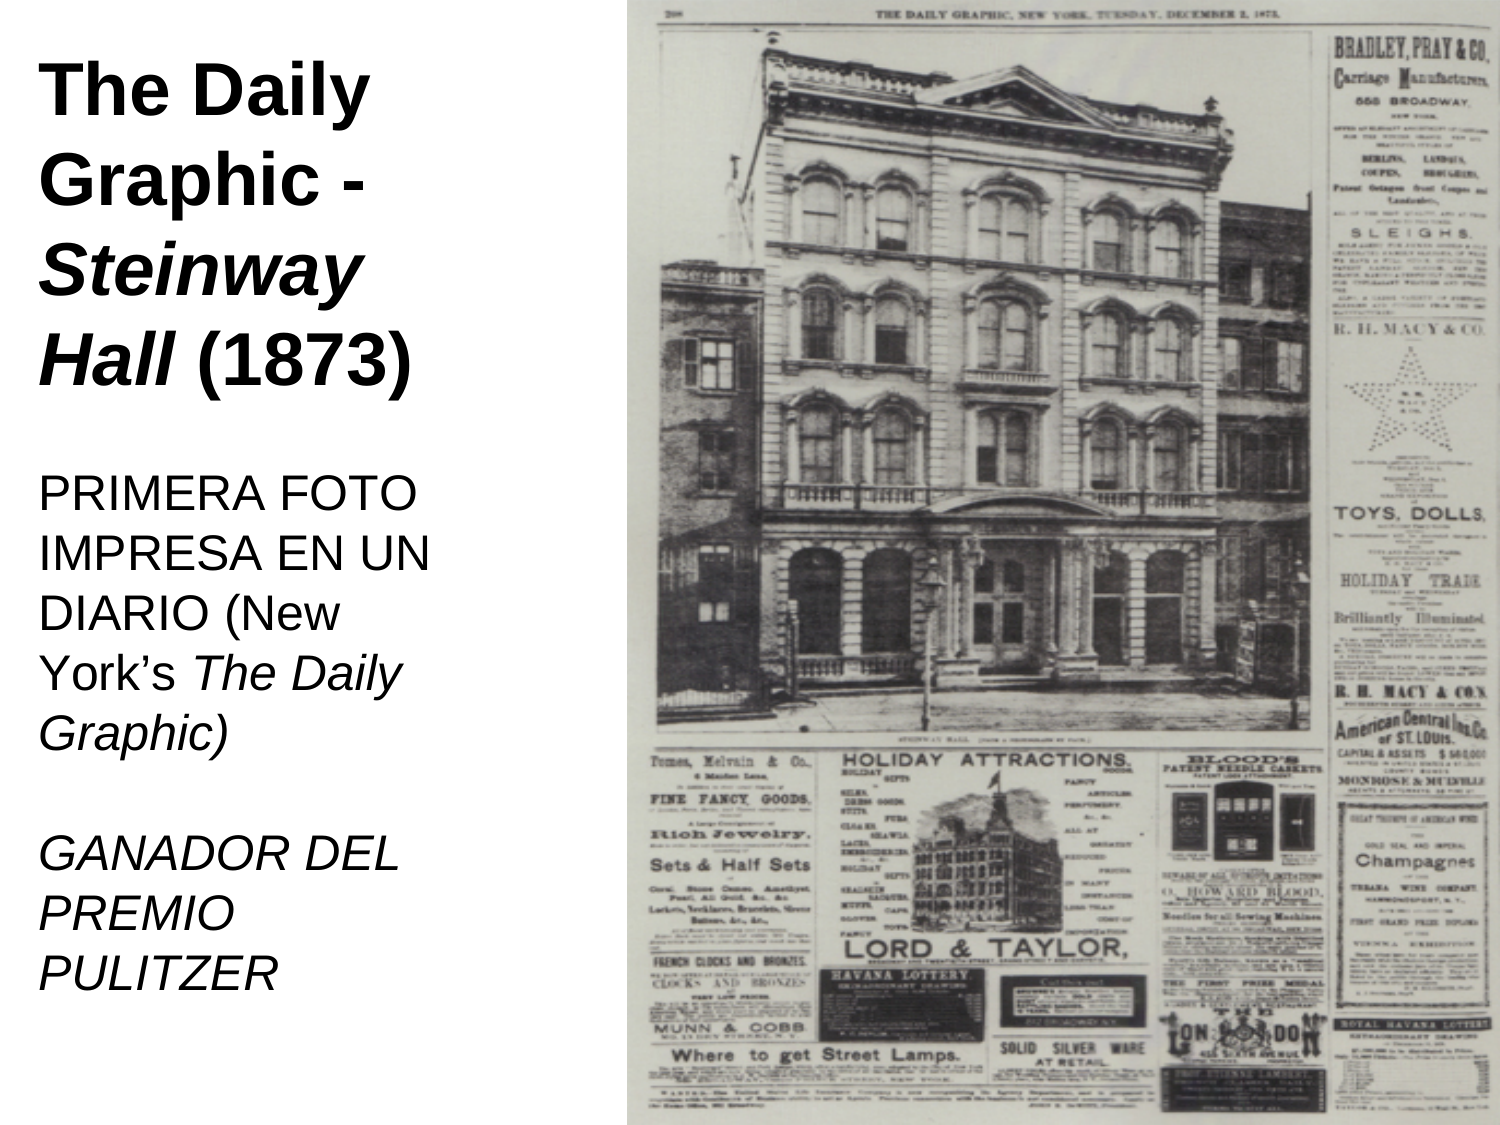

The Daily Graphic - Steinway Hall (1873)
PRIMERA FOTO IMPRESA EN UN DIARIO (New York’s The Daily Graphic)
GANADOR DEL PREMIO PULITZER